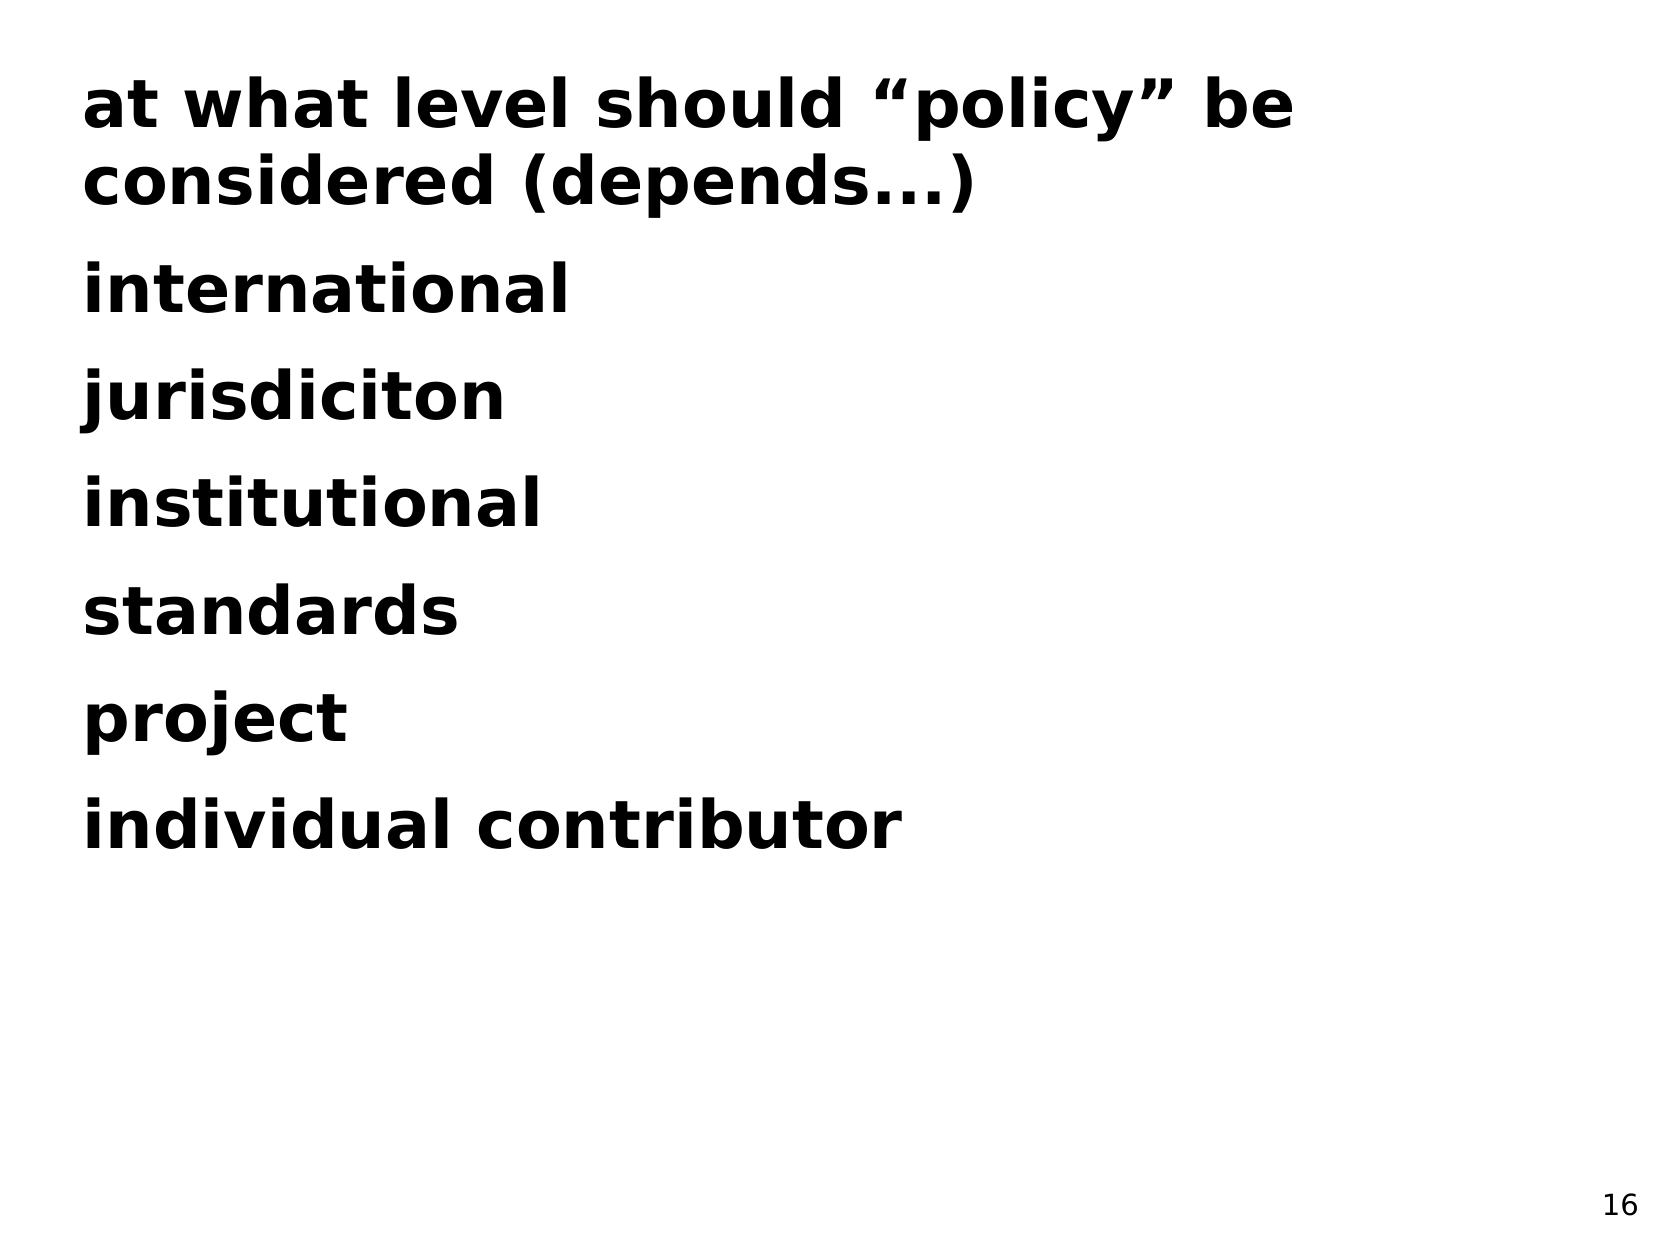

# at what level should “policy” be considered (depends...)
international
jurisdiciton
institutional
standards
project
individual contributor